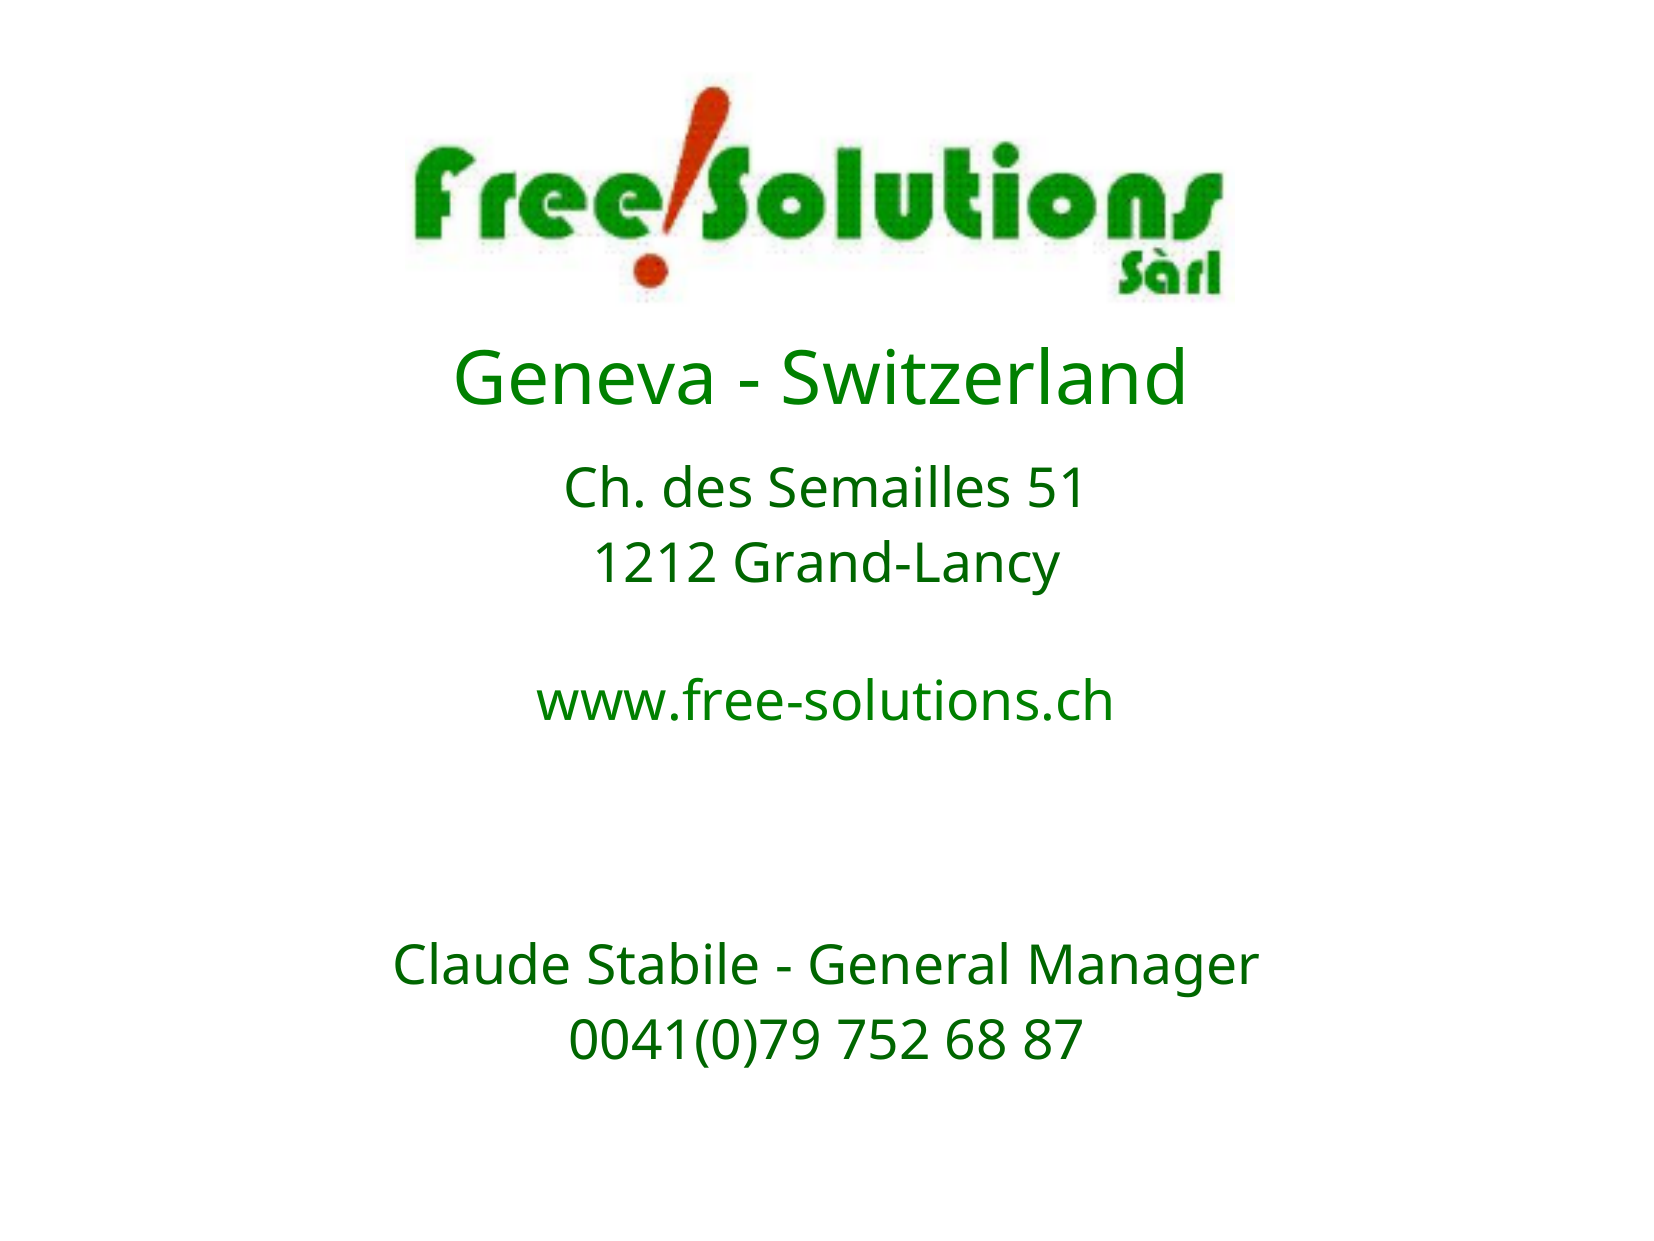

Geneva - Switzerland
Ch. des Semailles 51
1212 Grand-Lancy
www.free-solutions.ch
Claude Stabile - General Manager
0041(0)79 752 68 87